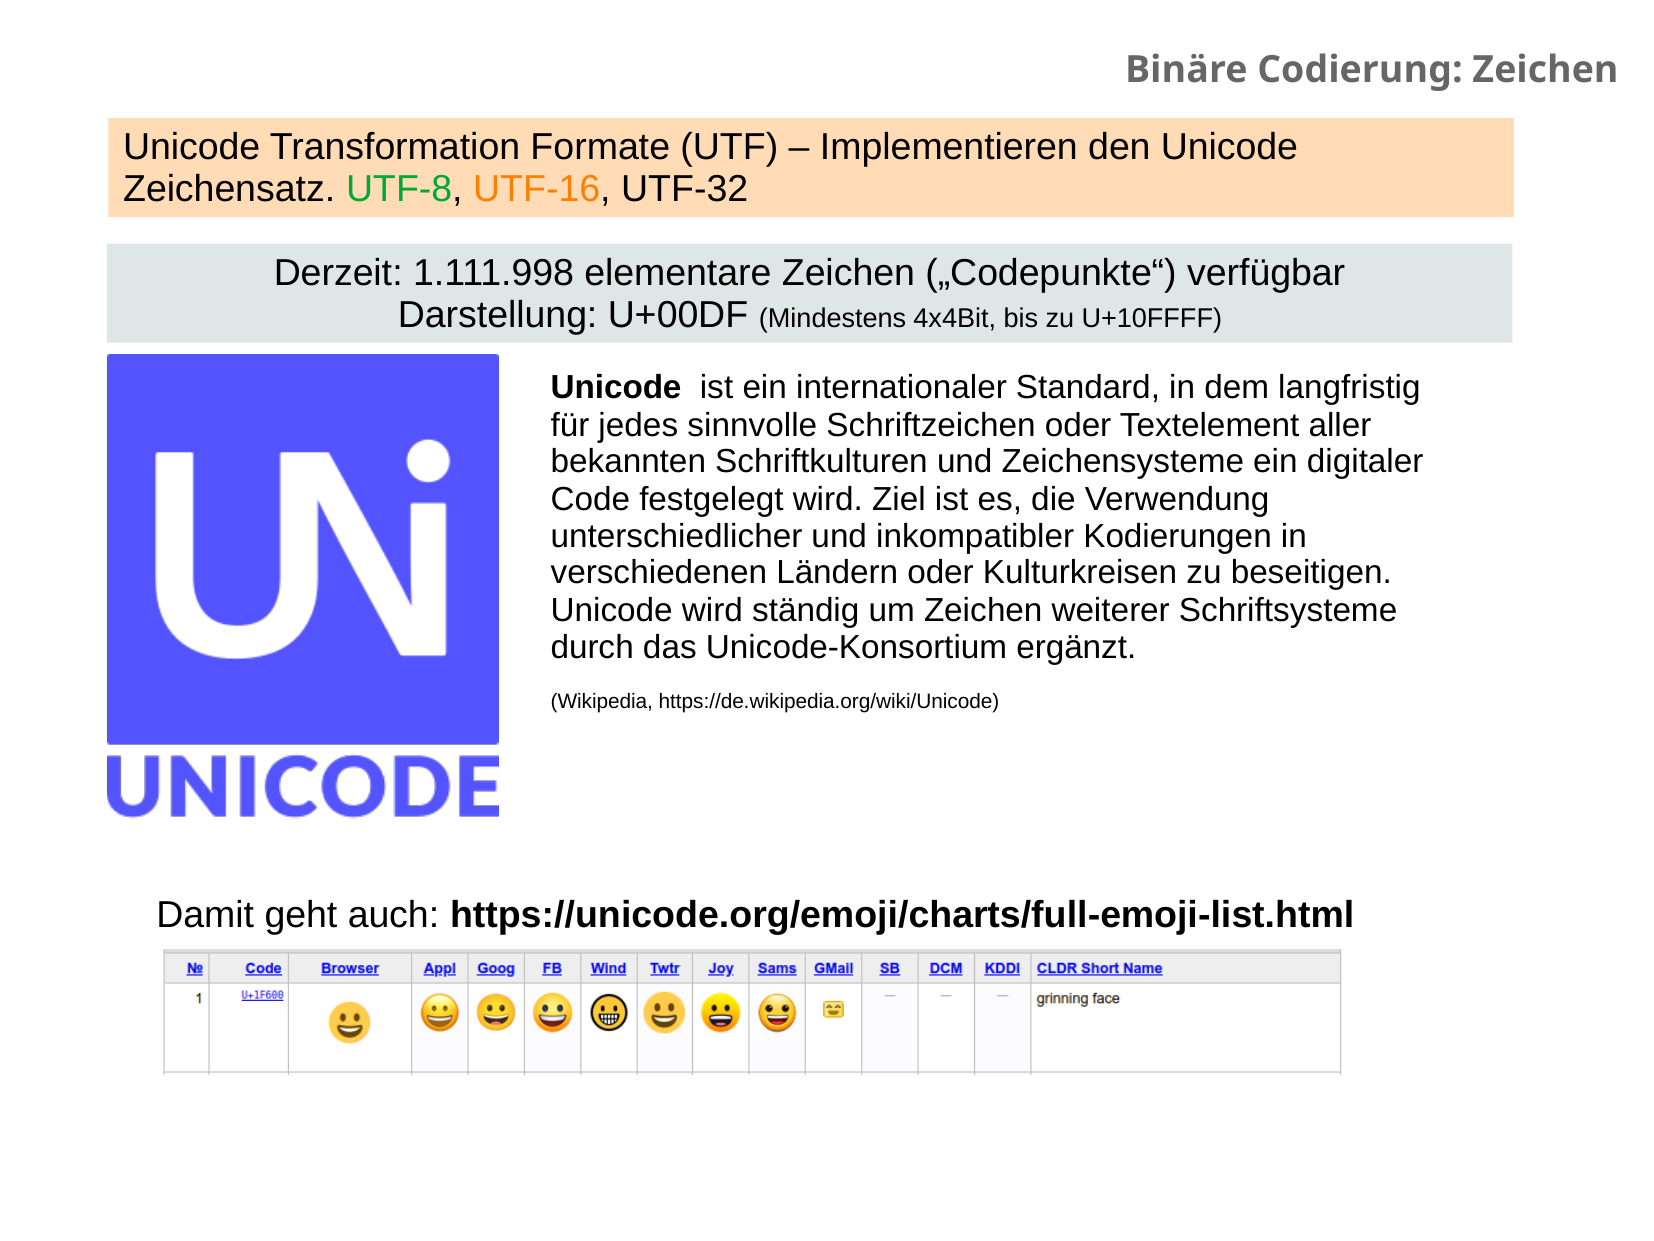

Binäre Codierung: Zeichen
Unicode Transformation Formate (UTF) – Implementieren den Unicode Zeichensatz. UTF-8, UTF-16, UTF-32
Derzeit: 1.111.998 elementare Zeichen („Codepunkte“) verfügbar
Darstellung: U+00DF (Mindestens 4x4Bit, bis zu U+10FFFF)
Unicode ist ein internationaler Standard, in dem langfristig für jedes sinnvolle Schriftzeichen oder Textelement aller bekannten Schriftkulturen und Zeichensysteme ein digitaler Code festgelegt wird. Ziel ist es, die Verwendung unterschiedlicher und inkompatibler Kodierungen in verschiedenen Ländern oder Kulturkreisen zu beseitigen. Unicode wird ständig um Zeichen weiterer Schriftsysteme durch das Unicode-Konsortium ergänzt.
(Wikipedia, https://de.wikipedia.org/wiki/Unicode)
Damit geht auch: https://unicode.org/emoji/charts/full-emoji-list.html